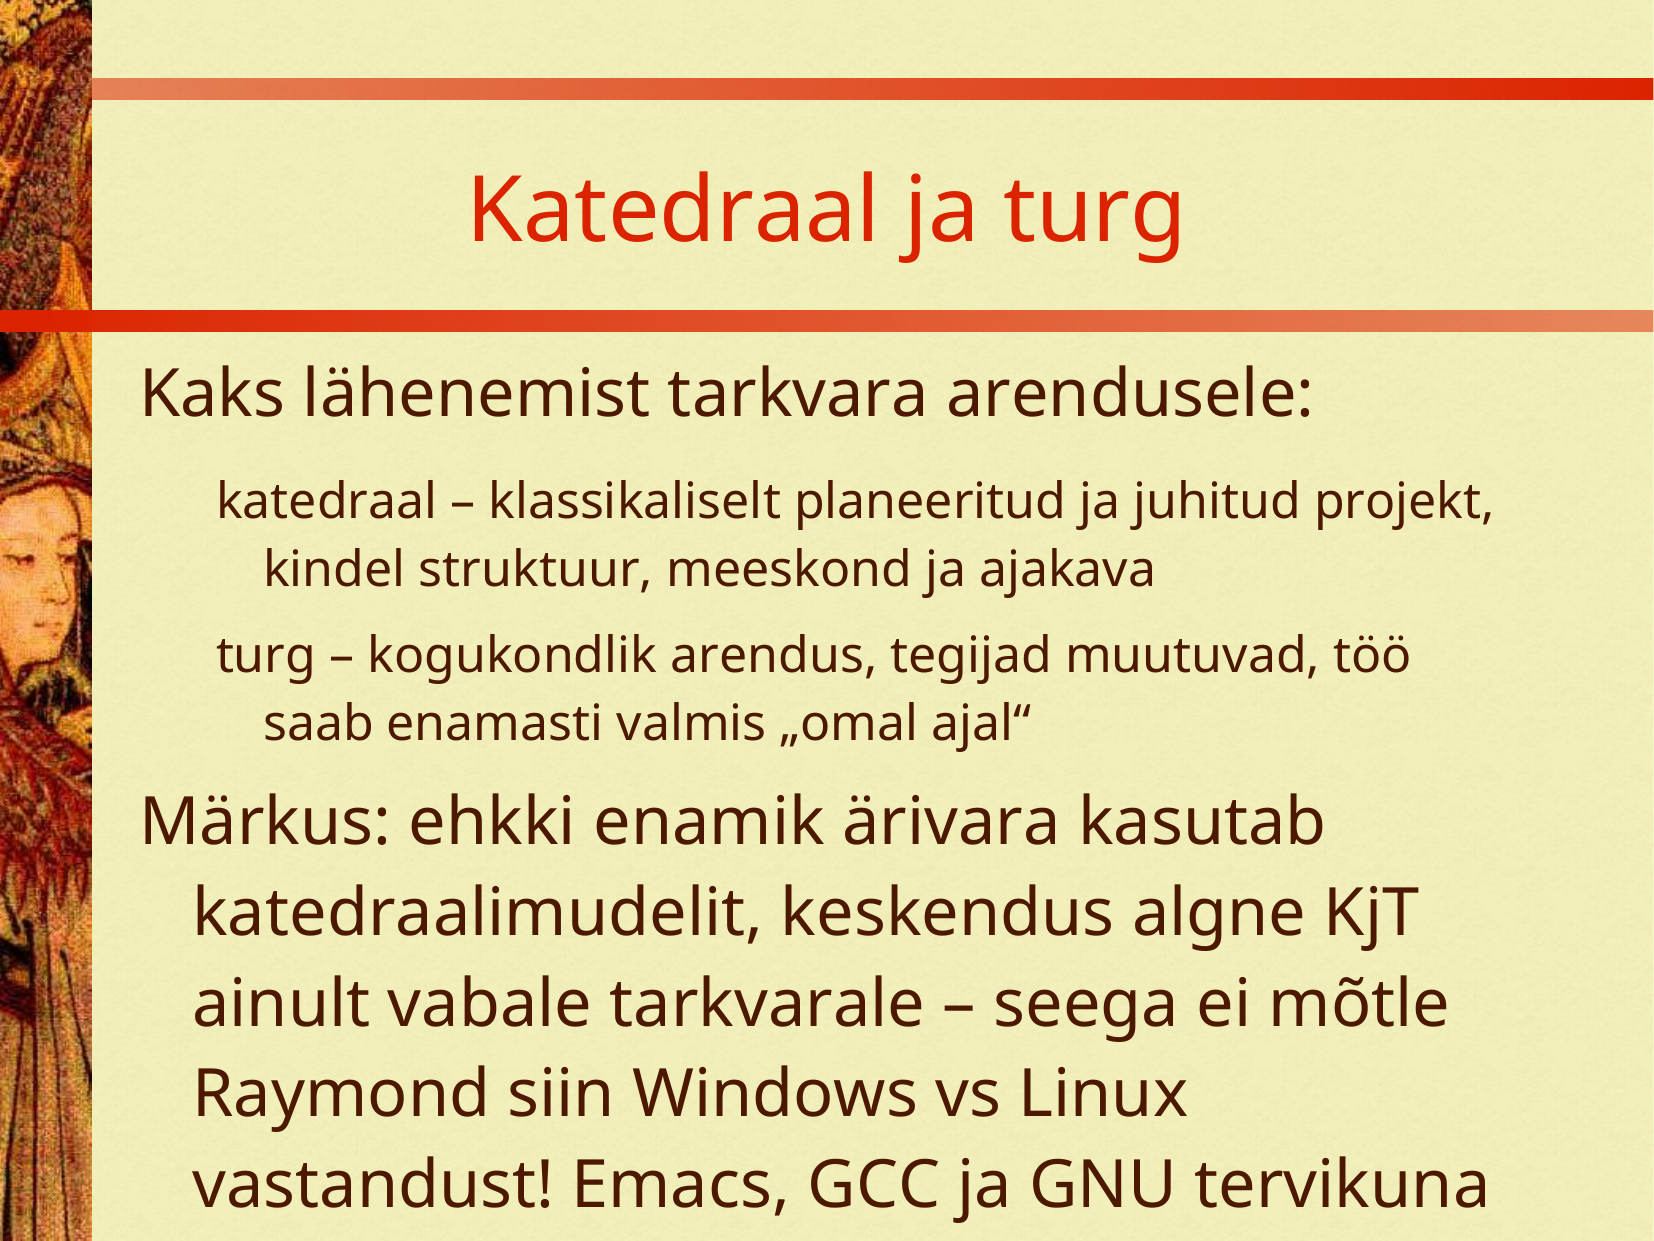

# Katedraal ja turg
Kaks lähenemist tarkvara arendusele:
katedraal – klassikaliselt planeeritud ja juhitud projekt, kindel struktuur, meeskond ja ajakava
turg – kogukondlik arendus, tegijad muutuvad, töö saab enamasti valmis „omal ajal“
Märkus: ehkki enamik ärivara kasutab katedraalimudelit, keskendus algne KjT ainult vabale tarkvarale – seega ei mõtle Raymond siin Windows vs Linux vastandust! Emacs, GCC ja GNU tervikuna kasutasid katedraalimudelit